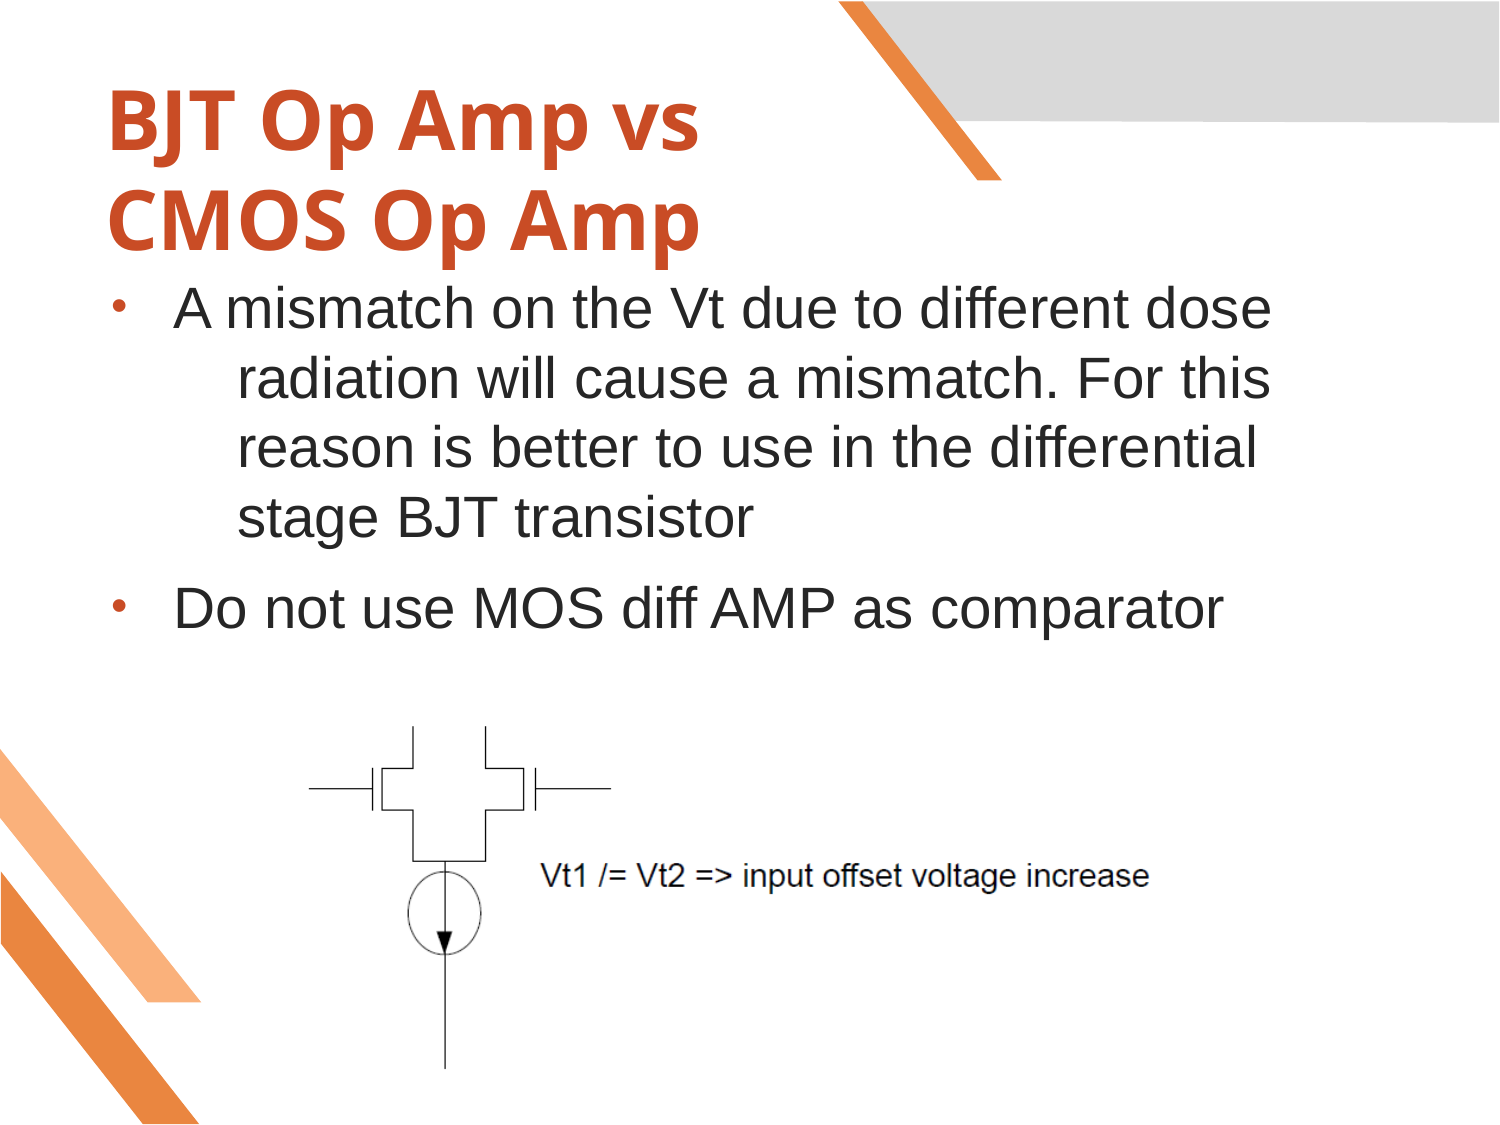

# BJT Op Amp vs CMOS Op Amp
A mismatch on the Vt due to different dose radiation will cause a mismatch. For this reason is better to use in the differential stage BJT transistor
Do not use MOS diff AMP as comparator